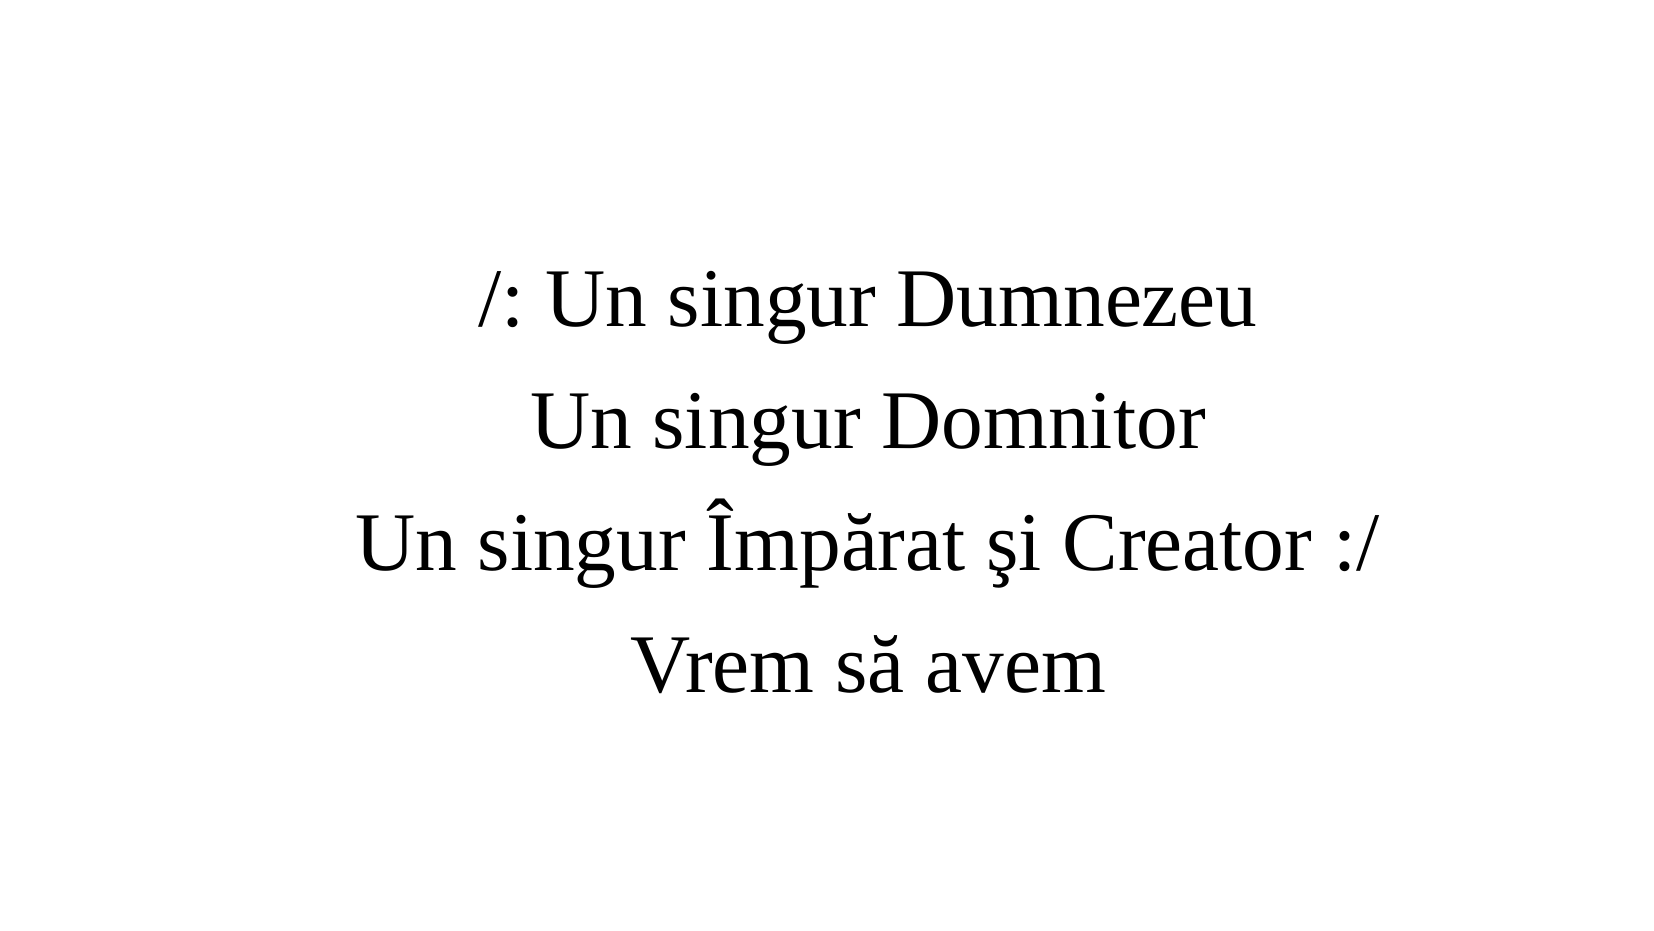

# /: Un singur Dumnezeu
Un singur Domnitor
Un singur Împărat şi Creator :/
Vrem să avem